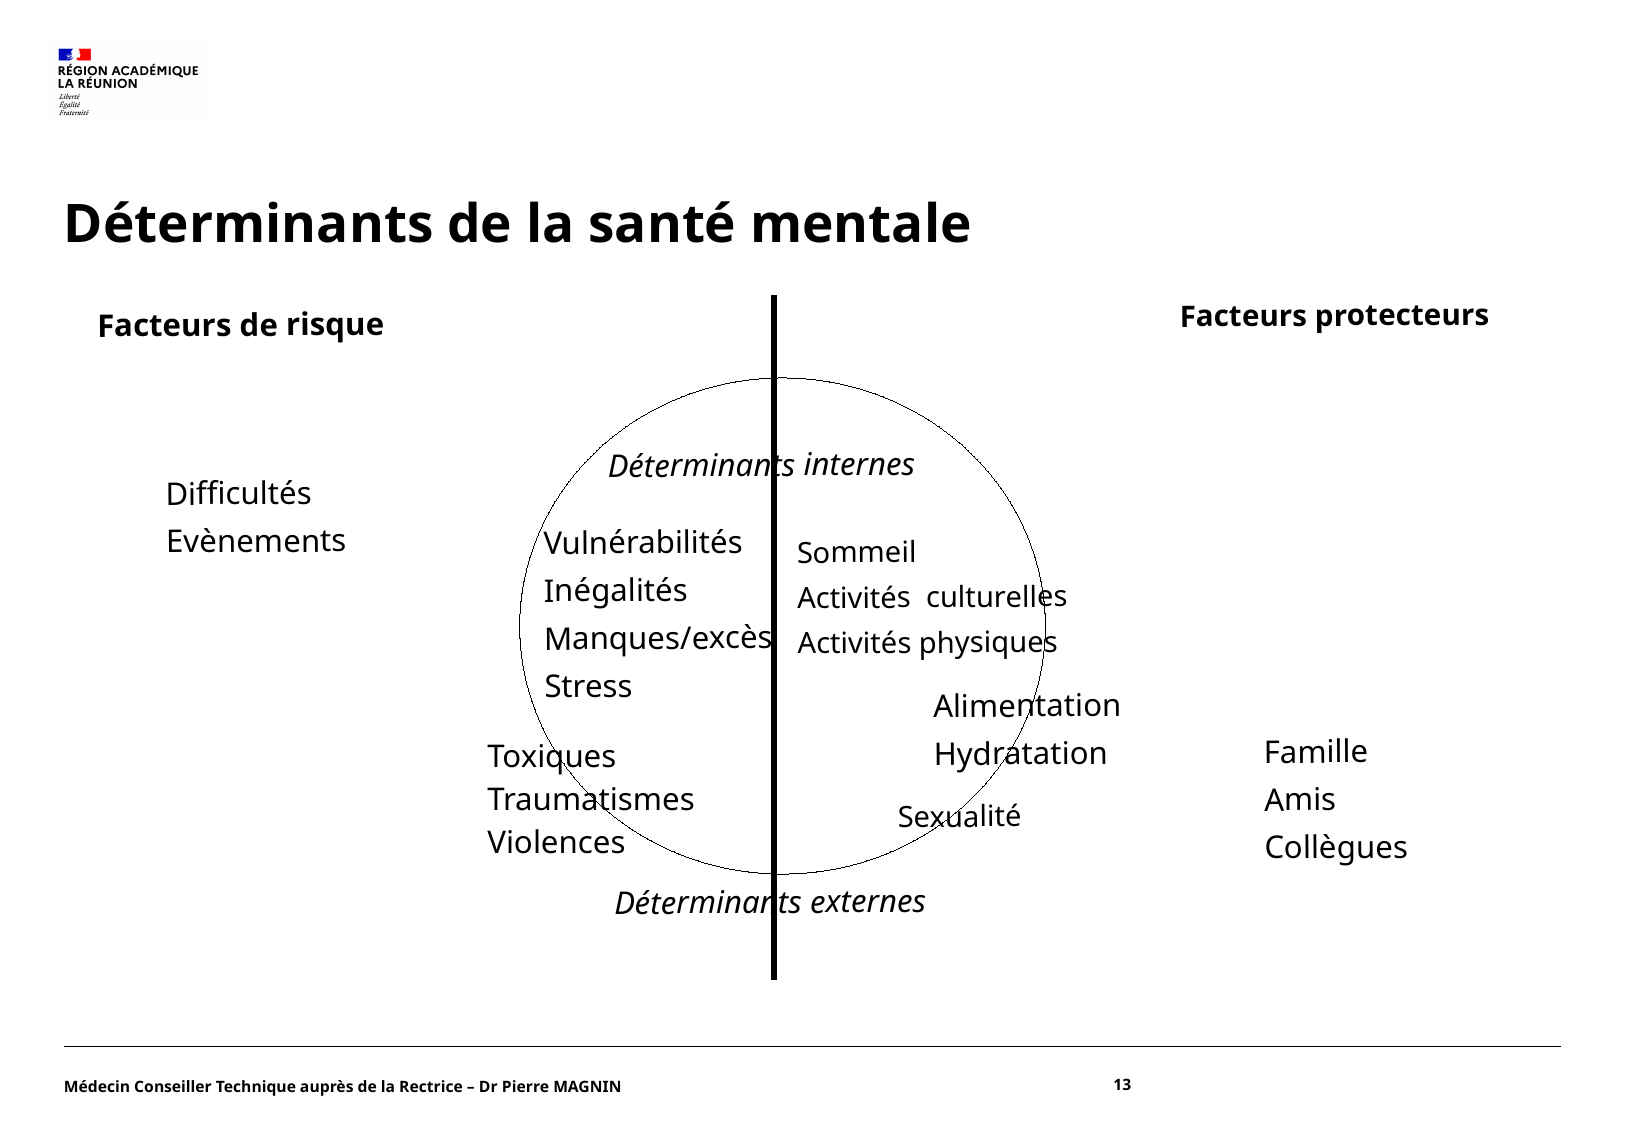

# Déterminants de la santé mentale
Facteurs protecteurs
Facteurs de risque
Déterminants internes
Difficultés
Evènements
Vulnérabilités
Inégalités
Manques/excès
Stress
Sommeil
Activités culturelles
Activités physiques
Alimentation
Hydratation
Toxiques
Traumatismes
Violences
Famille
Amis
Collègues
Sexualité
Déterminants externes
Médecin Conseiller Technique auprès de la Rectrice – Dr Pierre MAGNIN